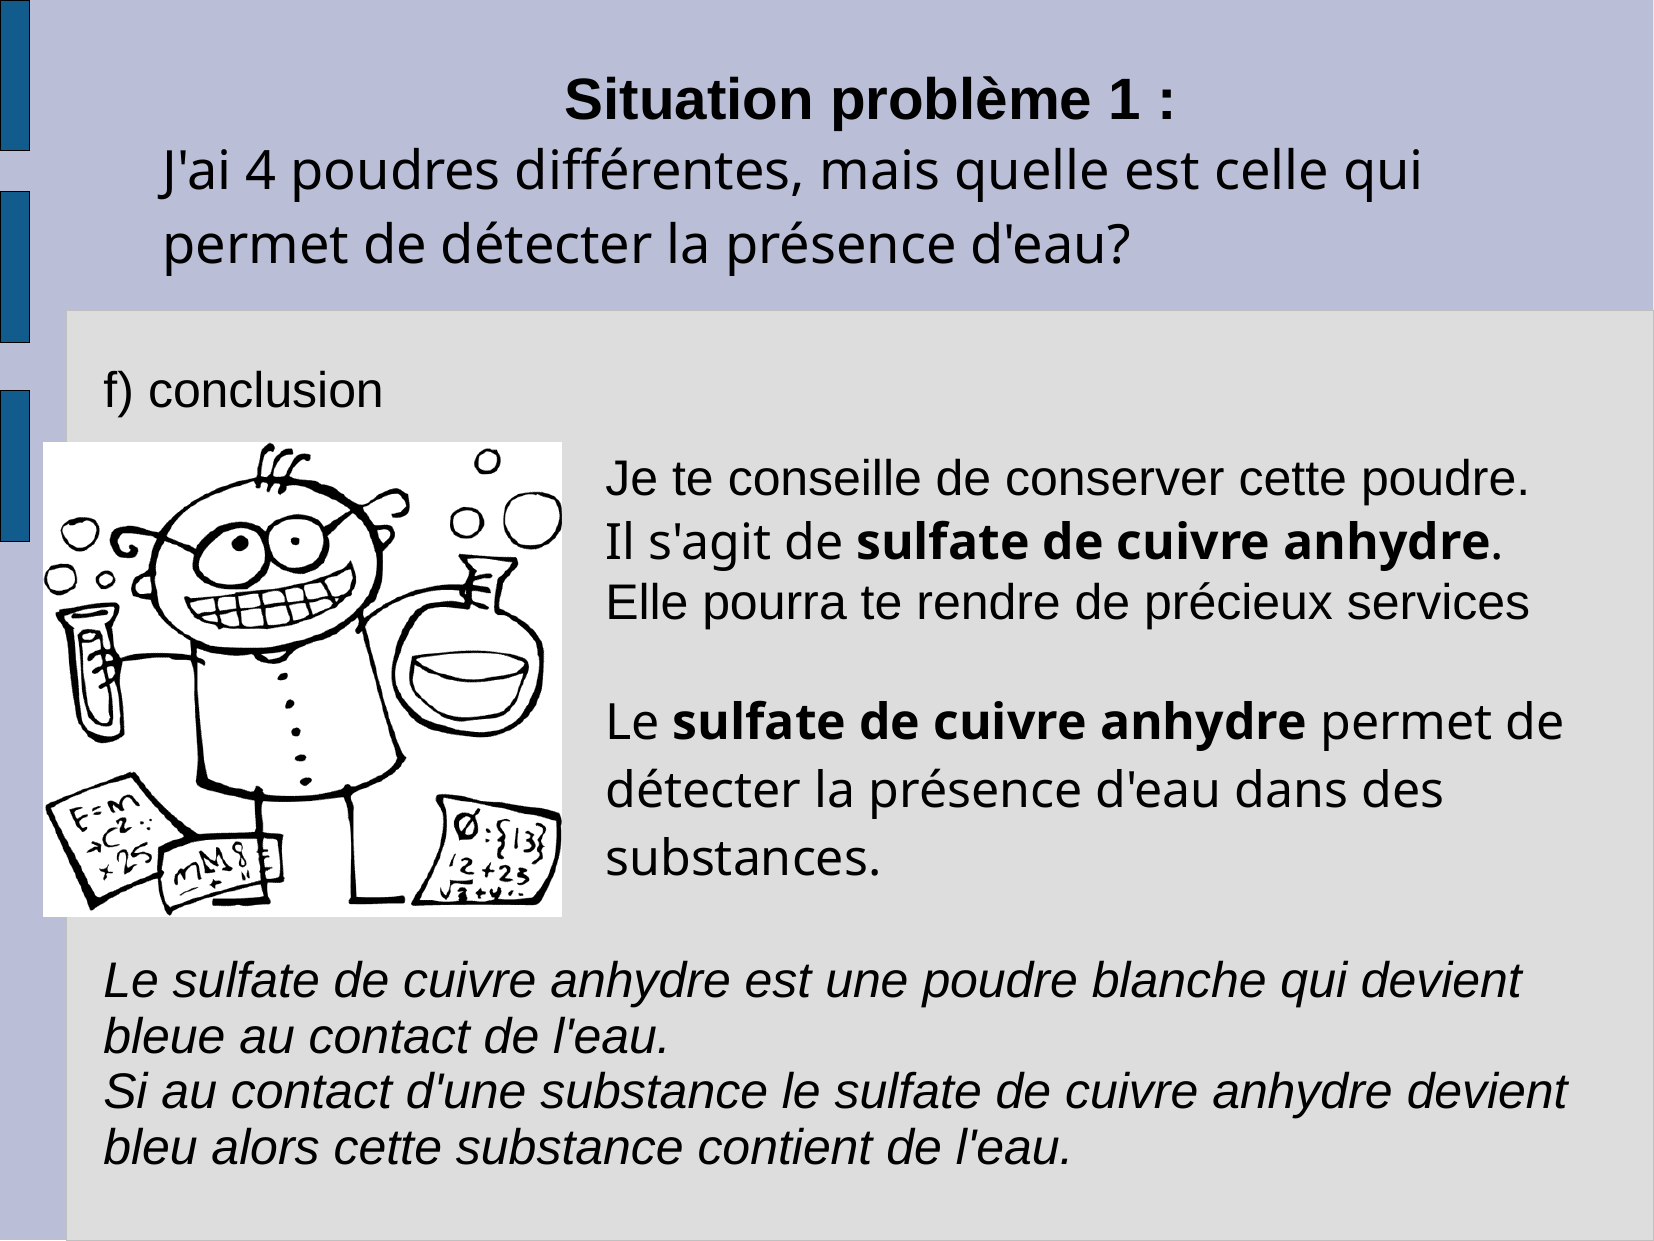

Situation problème 1 :
J'ai 4 poudres différentes, mais quelle est celle qui permet de détecter la présence d'eau?
f) conclusion
Je te conseille de conserver cette poudre.
Il s'agit de sulfate de cuivre anhydre.
Elle pourra te rendre de précieux services
Le sulfate de cuivre anhydre permet de détecter la présence d'eau dans des substances.
Le sulfate de cuivre anhydre est une poudre blanche qui devient bleue au contact de l'eau.
Si au contact d'une substance le sulfate de cuivre anhydre devient bleu alors cette substance contient de l'eau.